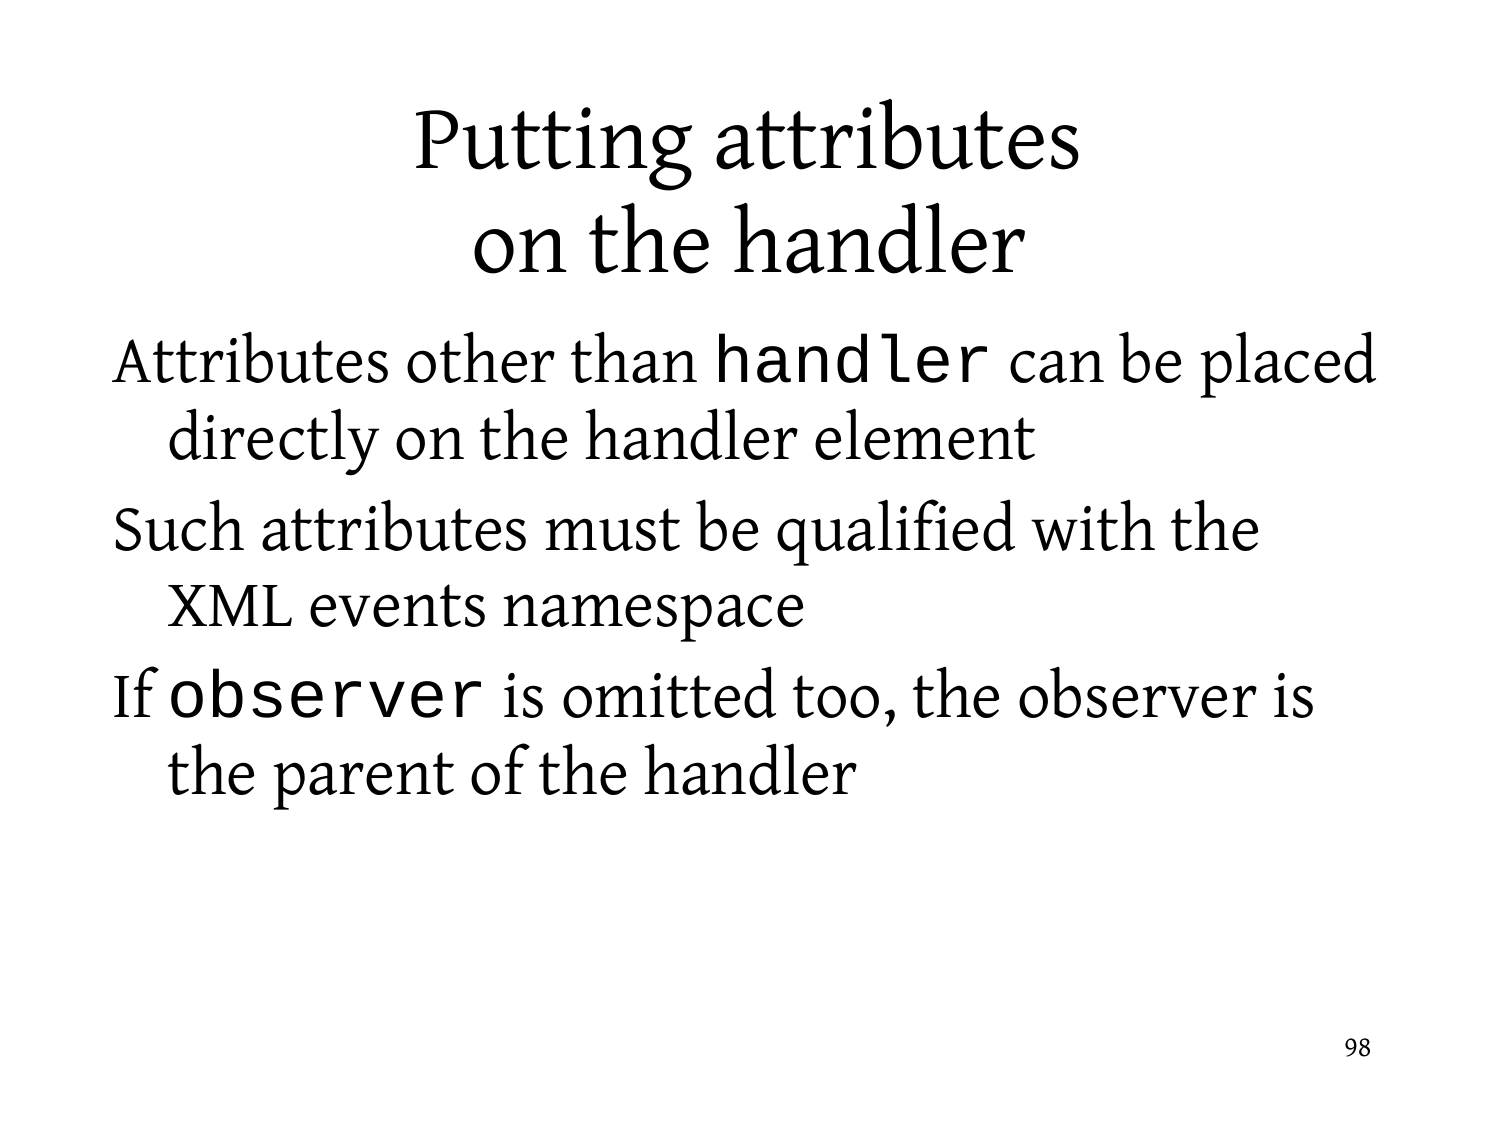

# Putting attributes on the handler
Attributes other than handler can be placed directly on the handler element
Such attributes must be qualified with the XML events namespace
If observer is omitted too, the observer is the parent of the handler